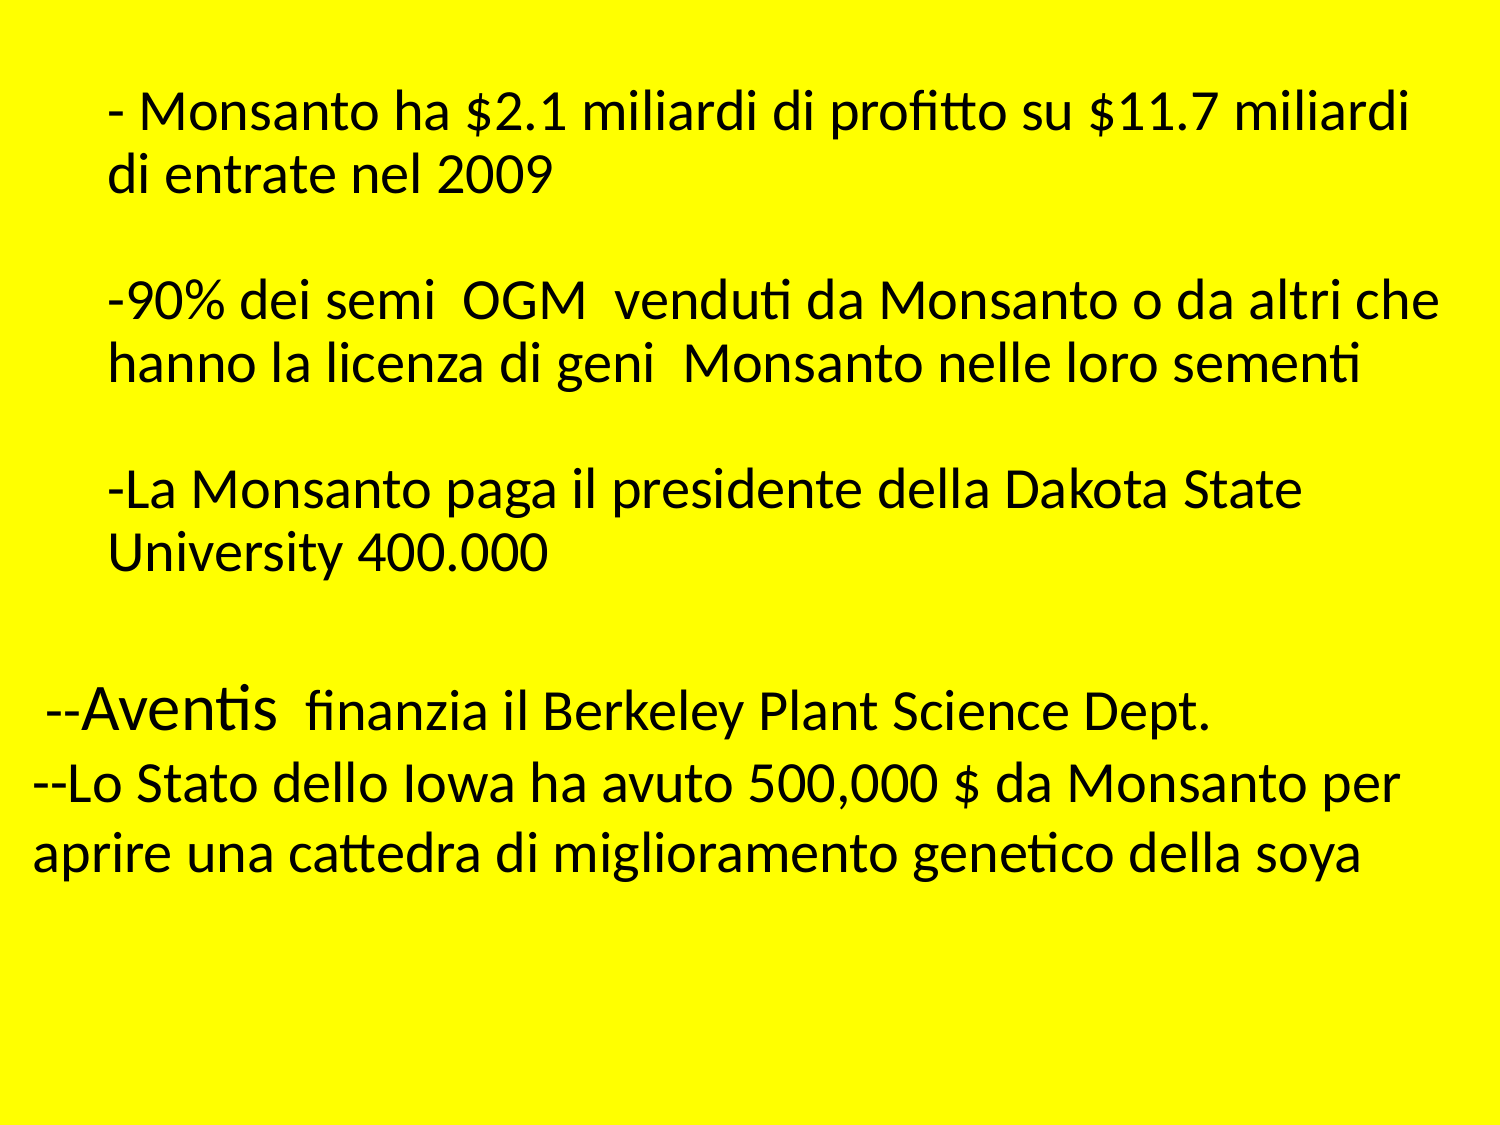

- Monsanto ha $2.1 miliardi di profitto su $11.7 miliardi di entrate nel 2009
-90% dei semi OGM venduti da Monsanto o da altri che hanno la licenza di geni Monsanto nelle loro sementi
-La Monsanto paga il presidente della Dakota State University 400.000
 --Aventis finanzia il Berkeley Plant Science Dept.
--Lo Stato dello Iowa ha avuto 500,000 $ da Monsanto per aprire una cattedra di miglioramento genetico della soya